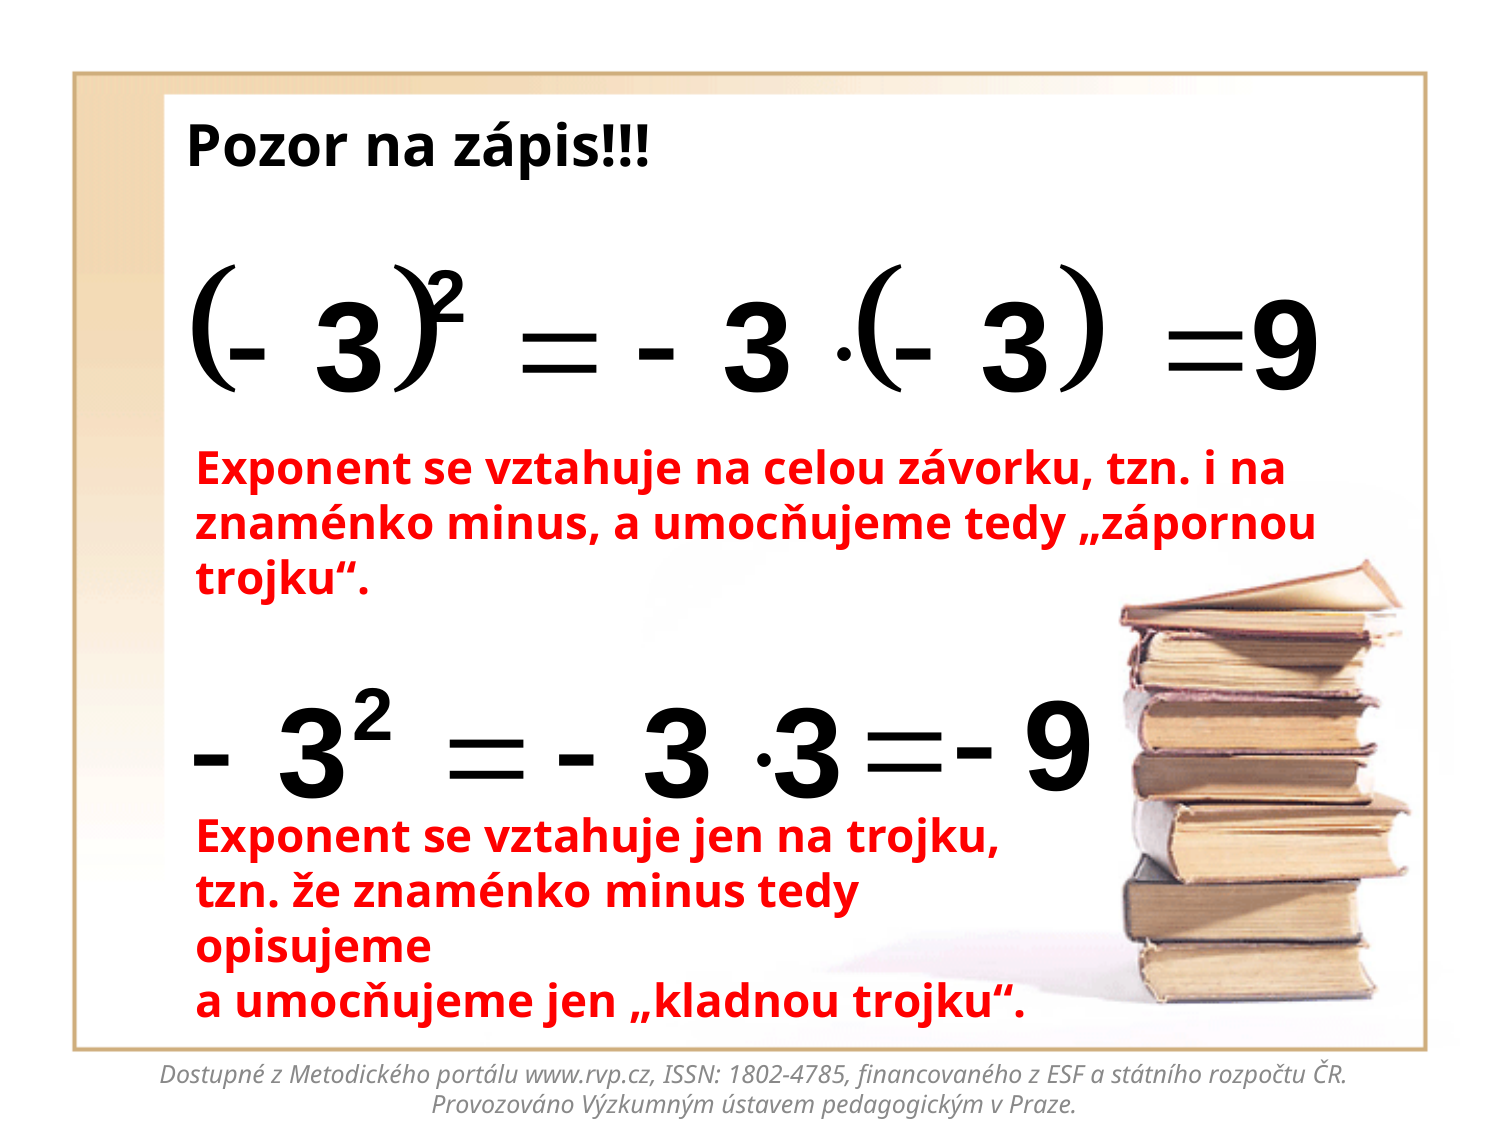

Pozor na zápis!!!
Exponent se vztahuje na celou závorku, tzn. i na znaménko minus, a umocňujeme tedy „zápornou trojku“.
Exponent se vztahuje jen na trojku,
tzn. že znaménko minus tedy opisujeme
a umocňujeme jen „kladnou trojku“.